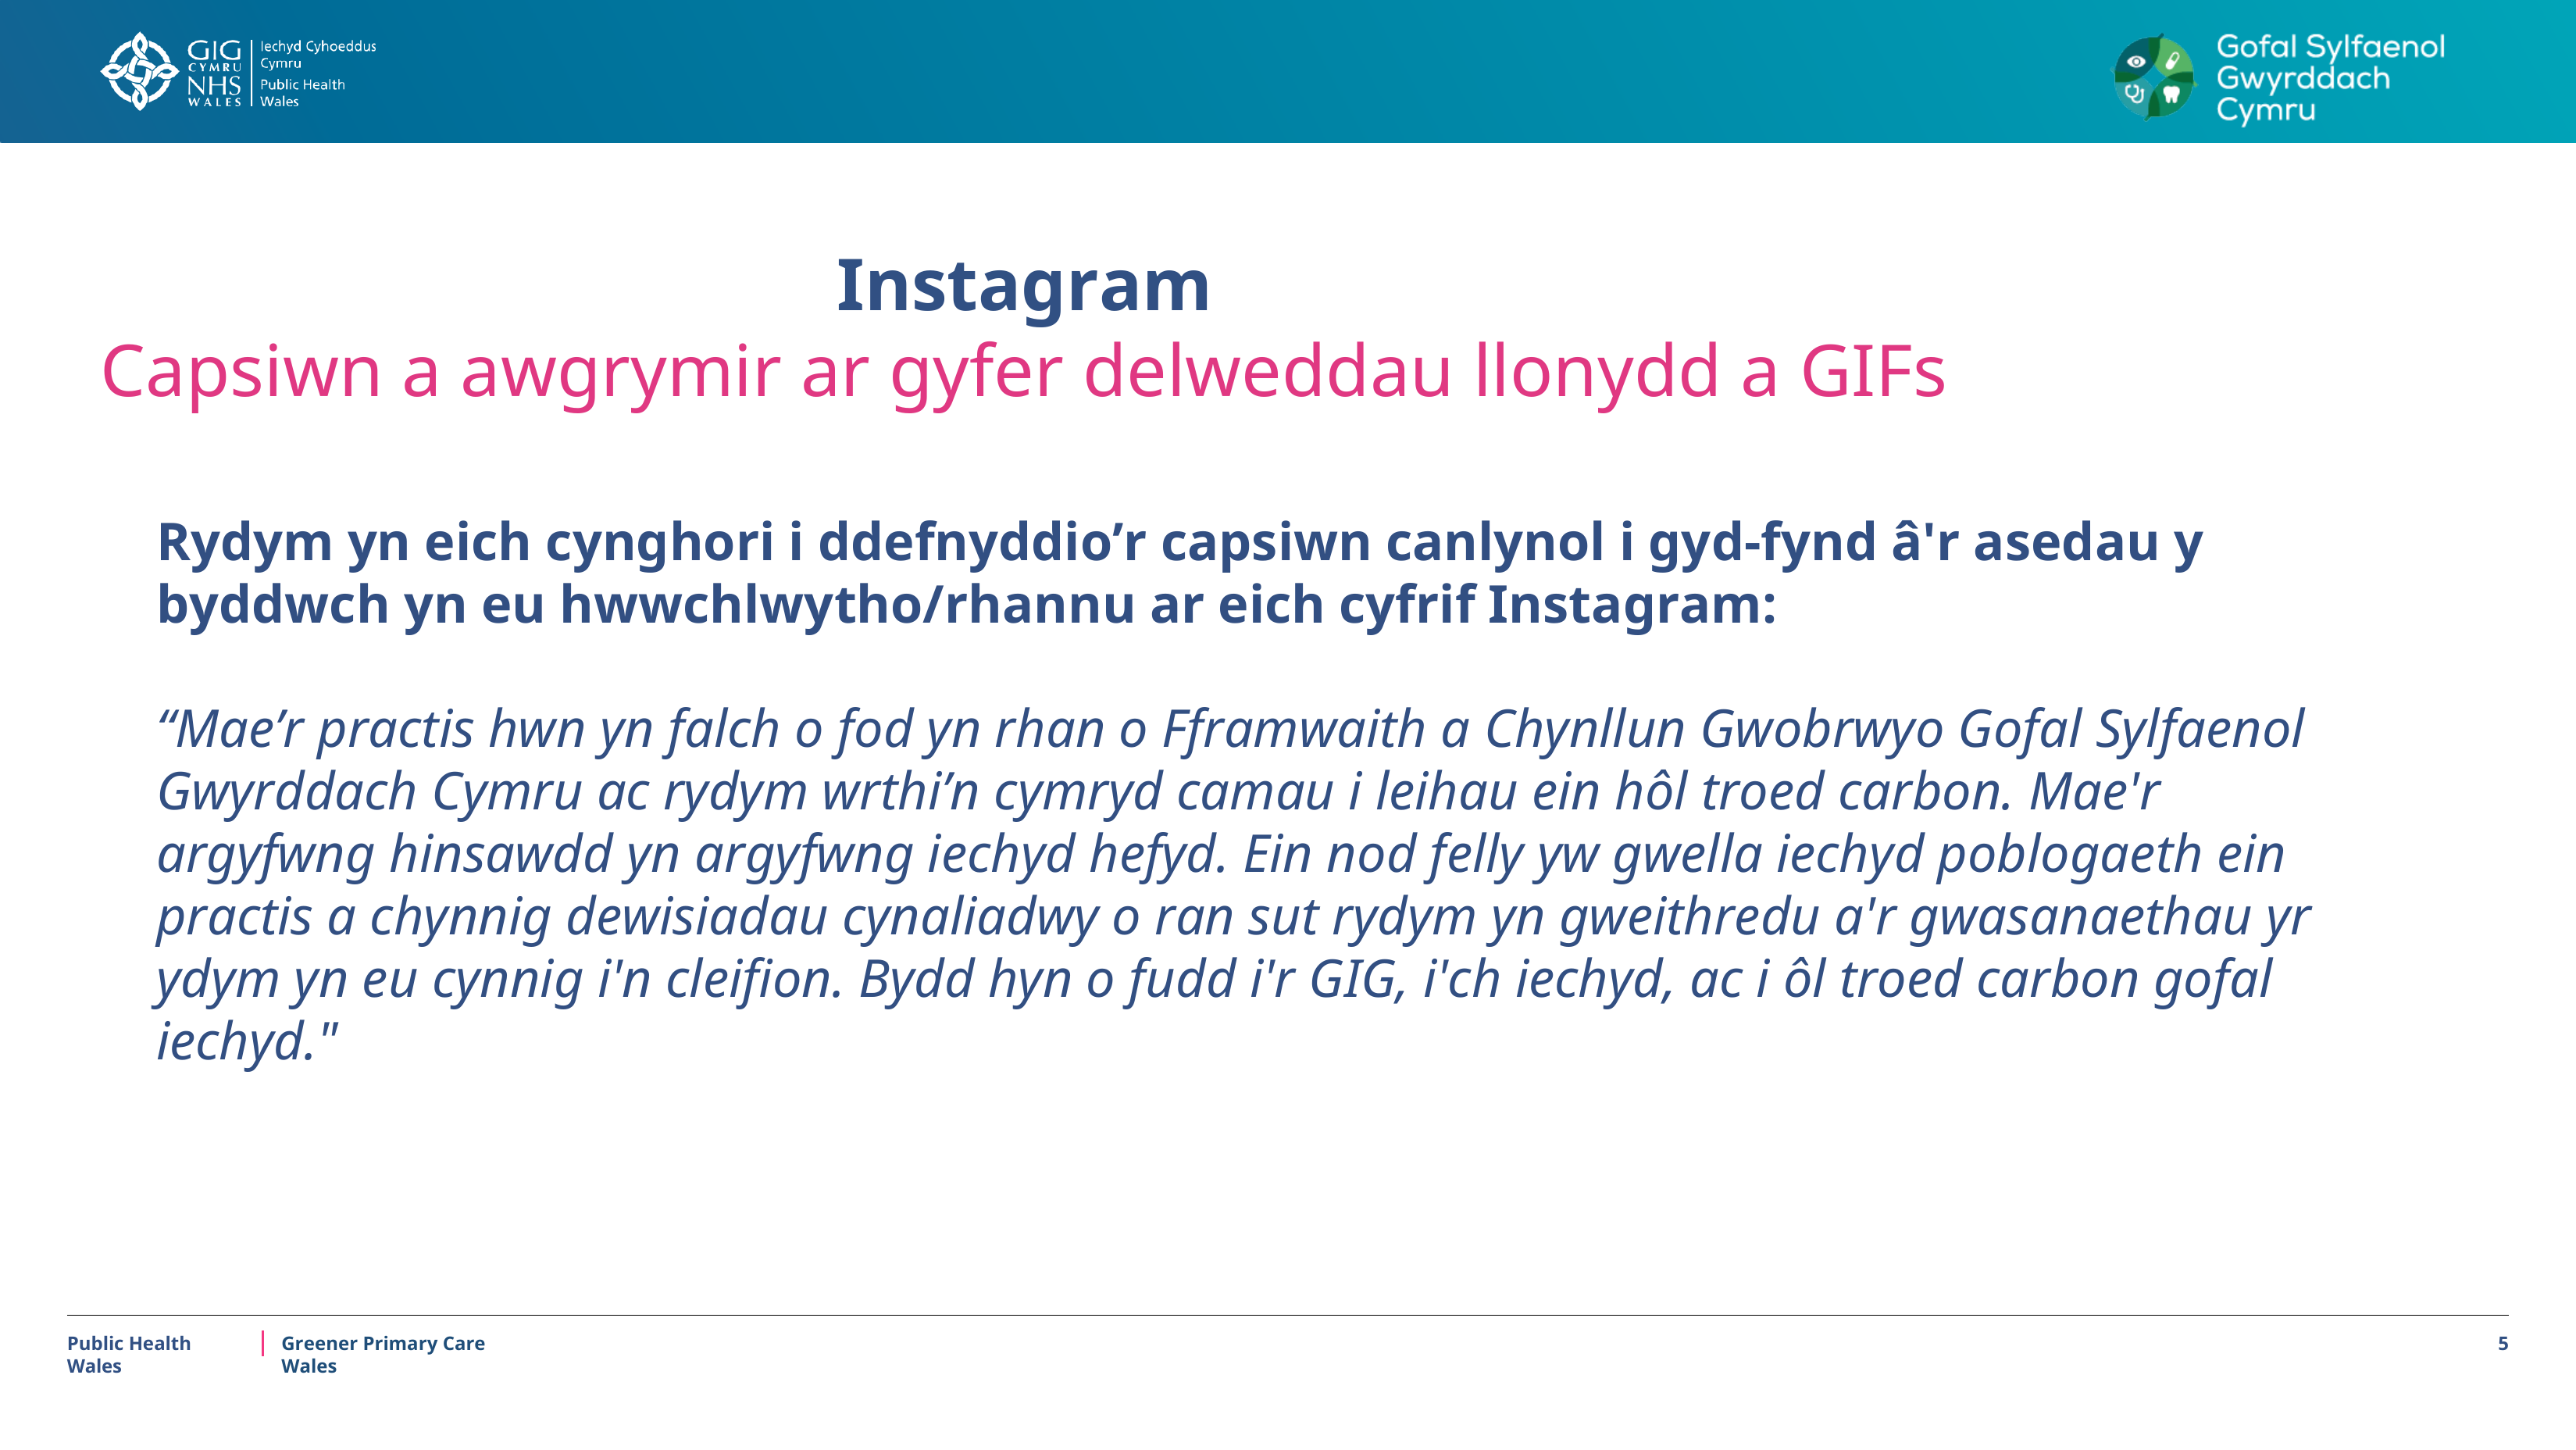

# Instagram Capsiwn a awgrymir ar gyfer delweddau llonydd a GIFs
Rydym yn eich cynghori i ddefnyddio’r capsiwn canlynol i gyd-fynd â'r asedau y byddwch yn eu hwwchlwytho/rhannu ar eich cyfrif Instagram:
“Mae’r practis hwn yn falch o fod yn rhan o Fframwaith a Chynllun Gwobrwyo Gofal Sylfaenol Gwyrddach Cymru ac rydym wrthi’n cymryd camau i leihau ein hôl troed carbon. Mae'r argyfwng hinsawdd yn argyfwng iechyd hefyd. Ein nod felly yw gwella iechyd poblogaeth ein practis a chynnig dewisiadau cynaliadwy o ran sut rydym yn gweithredu a'r gwasanaethau yr ydym yn eu cynnig i'n cleifion. Bydd hyn o fudd i'r GIG, i'ch iechyd, ac i ôl troed carbon gofal iechyd."
Public Health Wales
Greener Primary Care Wales